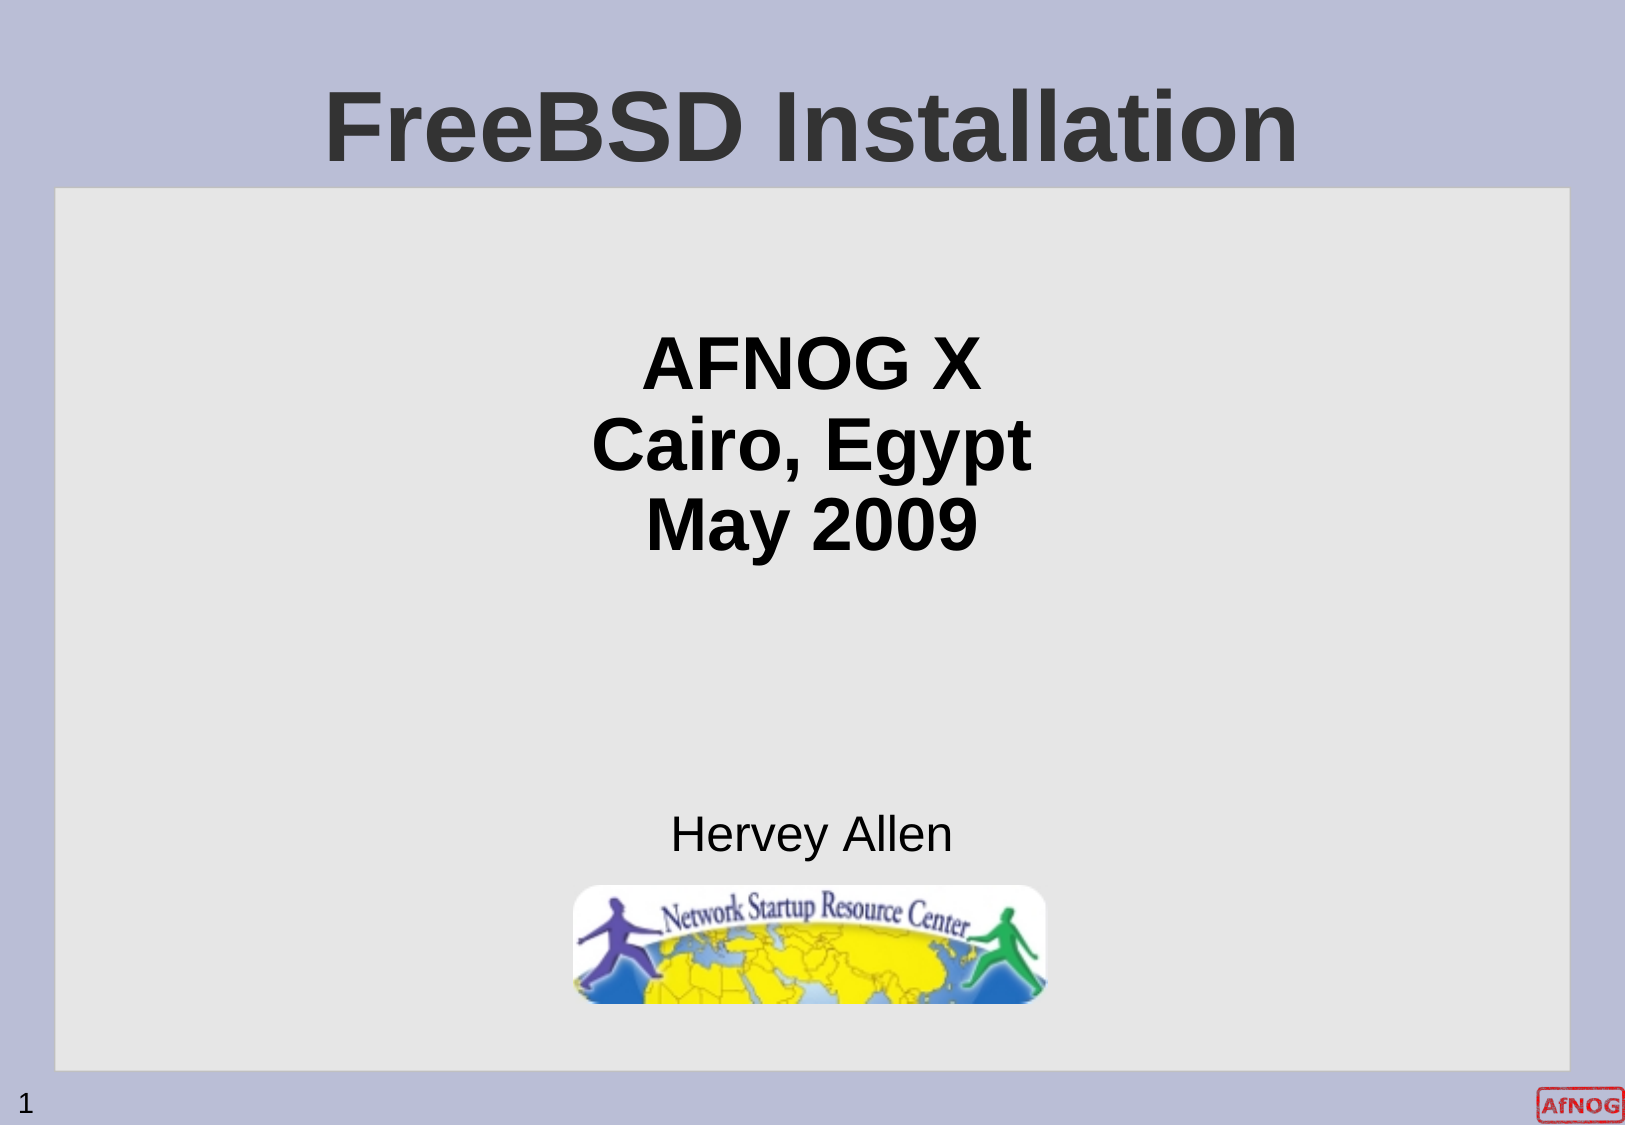

# FreeBSD Installation
AFNOG X
Cairo, Egypt
May 2009
Hervey Allen